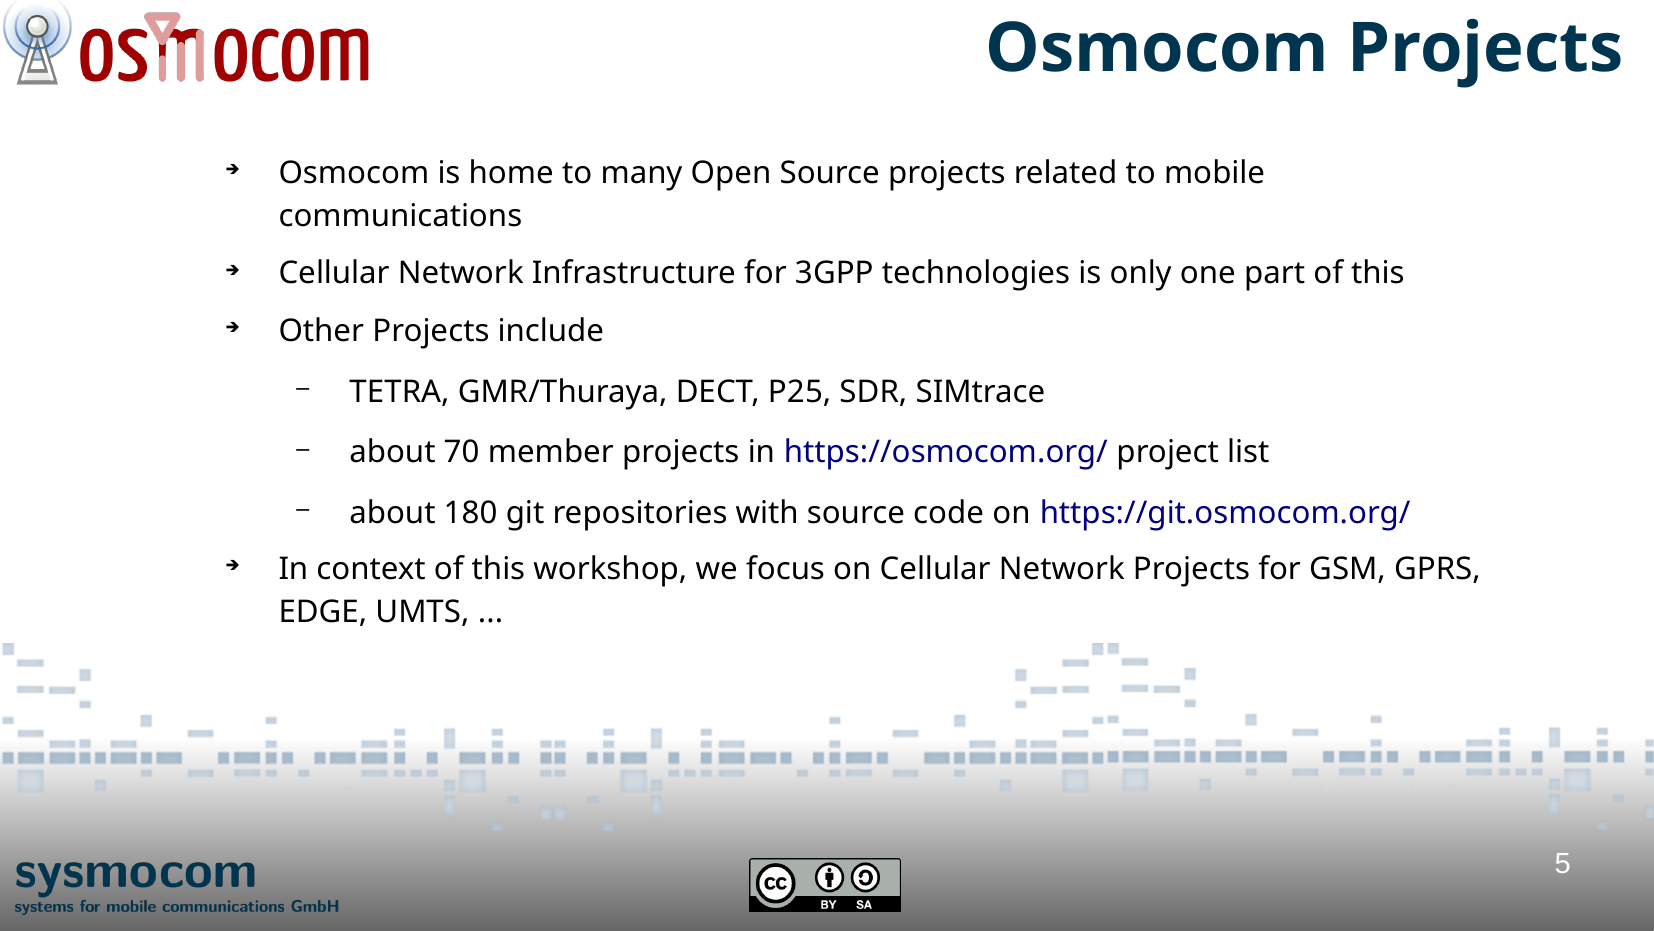

# Osmocom Projects
Osmocom is home to many Open Source projects related to mobile communications
Cellular Network Infrastructure for 3GPP technologies is only one part of this
Other Projects include
TETRA, GMR/Thuraya, DECT, P25, SDR, SIMtrace
about 70 member projects in https://osmocom.org/ project list
about 180 git repositories with source code on https://git.osmocom.org/
In context of this workshop, we focus on Cellular Network Projects for GSM, GPRS, EDGE, UMTS, ...
5